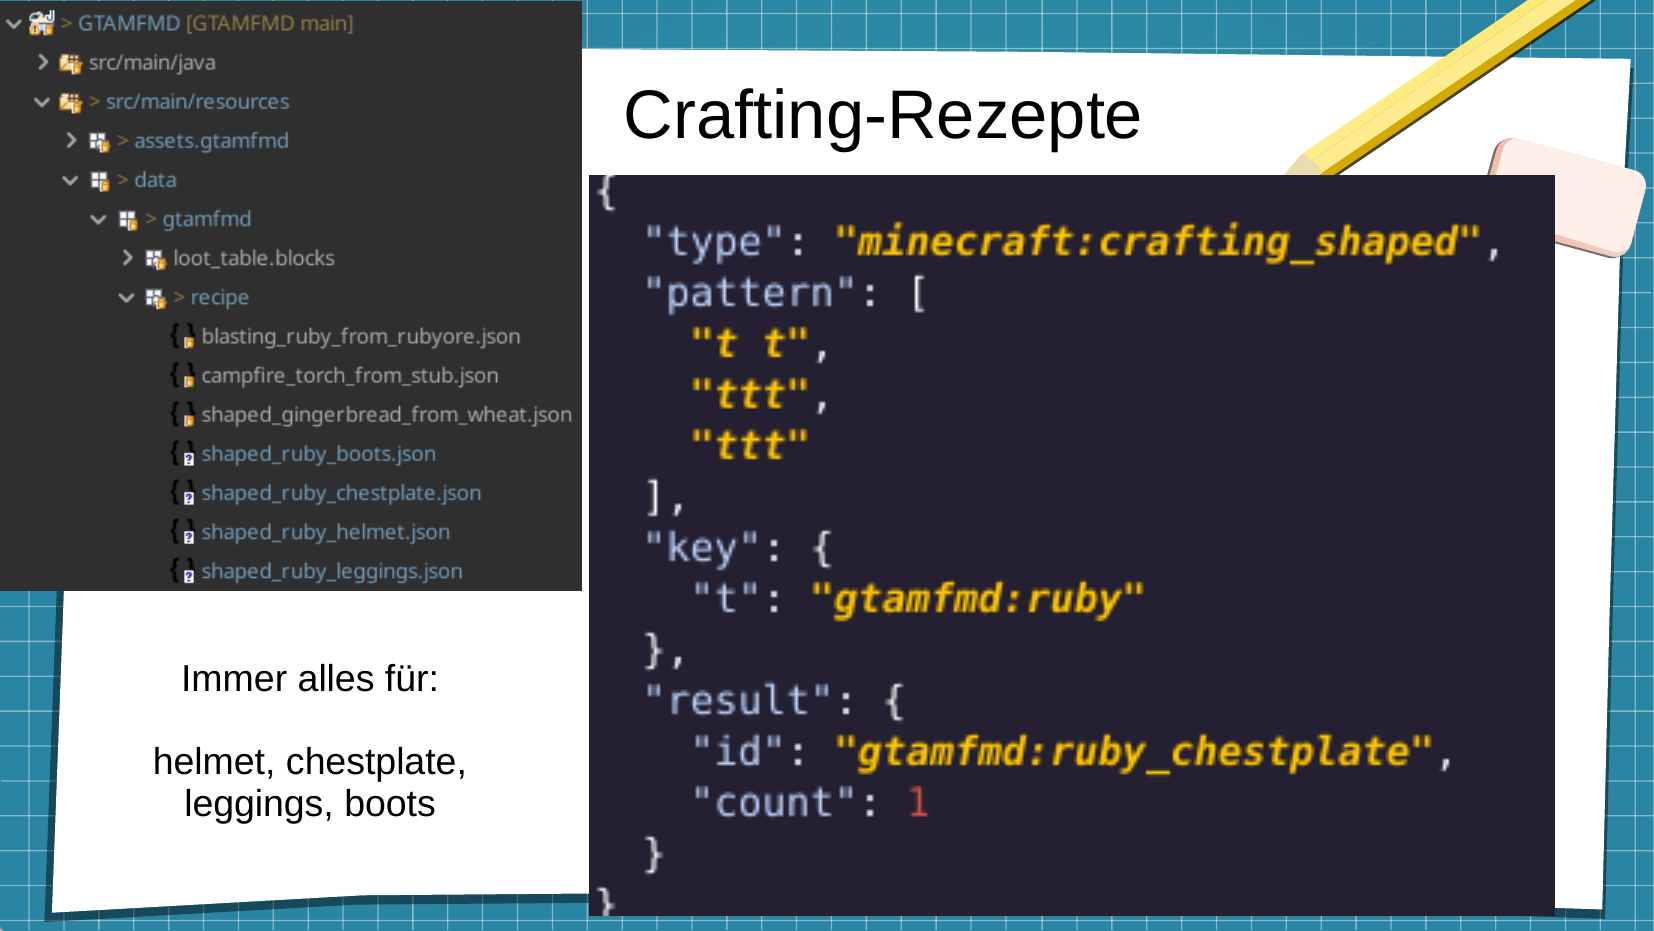

# Crafting-Rezepte
Immer alles für:
helmet, chestplate, leggings, boots